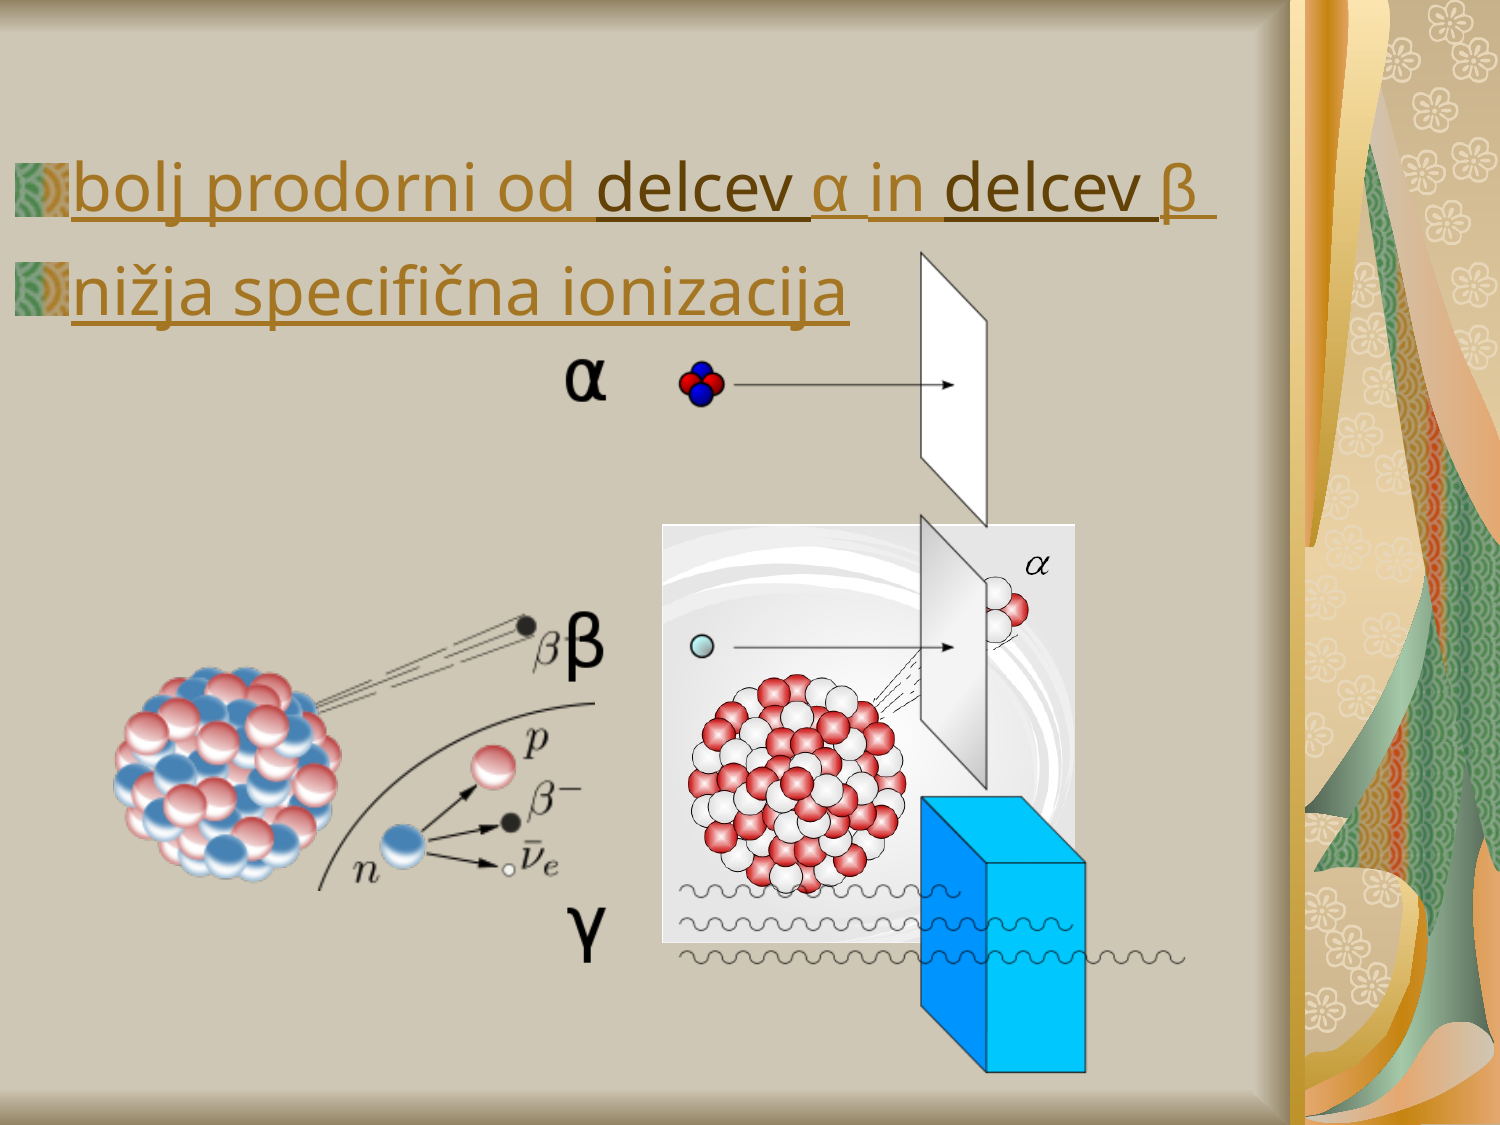

#
bolj prodorni od delcev α in delcev β
nižja specifična ionizacija